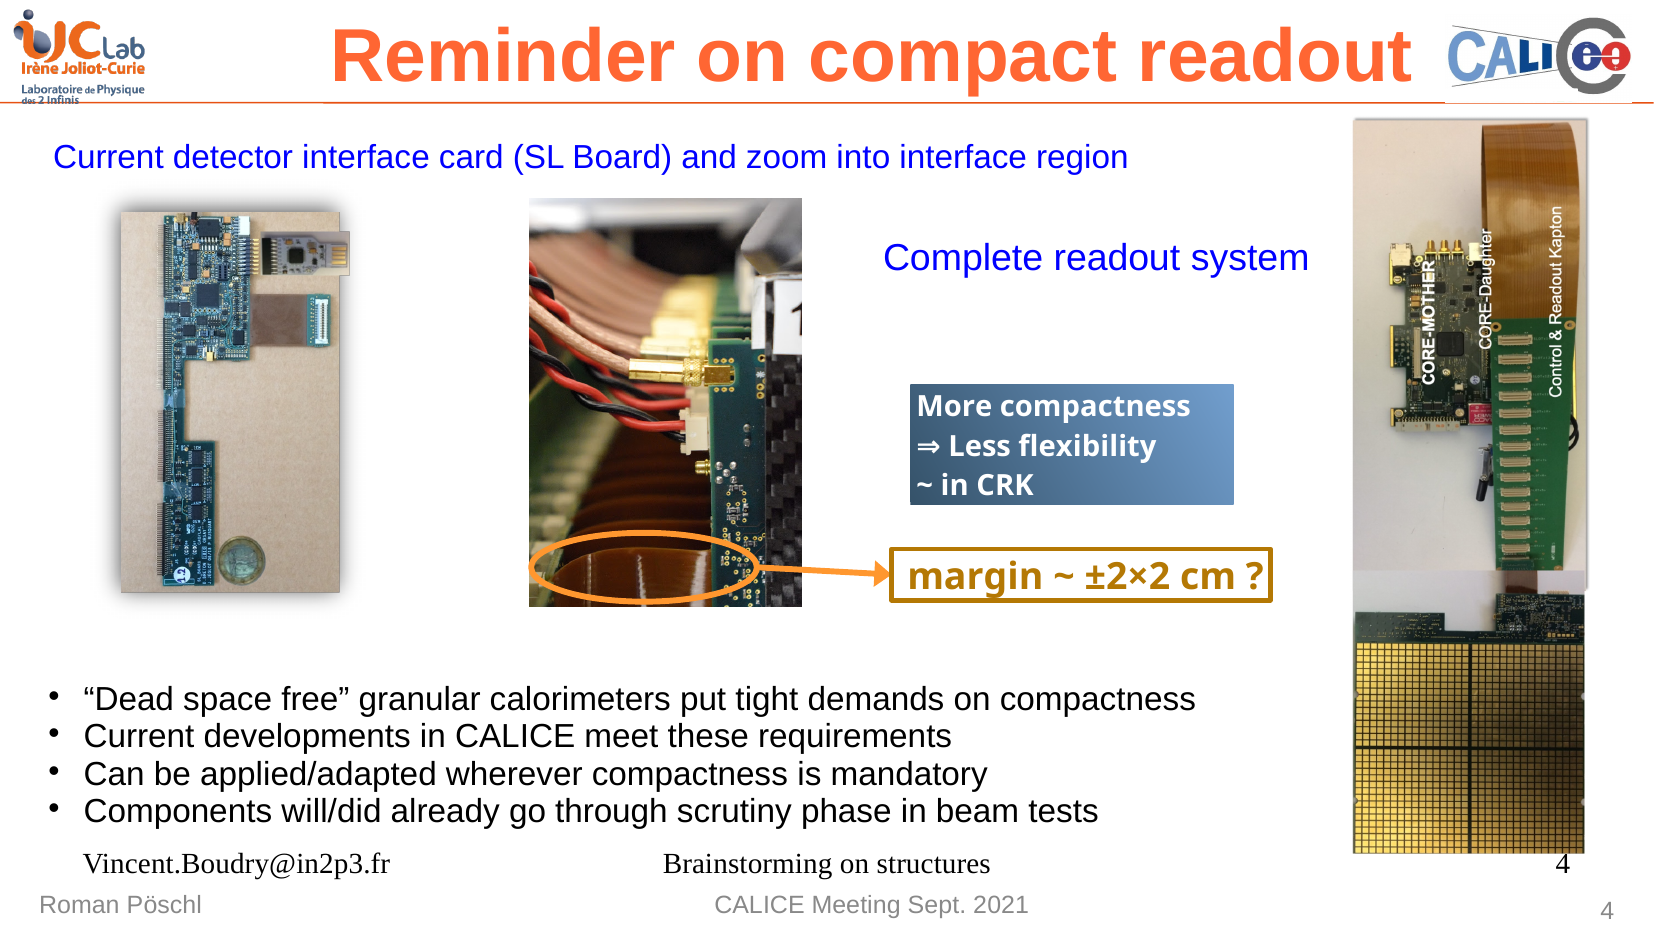

# Reminder on compact readout
Current detector interface card (SL Board) and zoom into interface region
Complete readout system
More compactness
⇒ Less flexibility
~ in CRK
 margin ~ ±2×2 cm ?
“Dead space free” granular calorimeters put tight demands on compactness
Current developments in CALICE meet these requirements
Can be applied/adapted wherever compactness is mandatory
Components will/did already go through scrutiny phase in beam tests
Vincent.Boudry@in2p3.fr
Brainstorming on structures
4